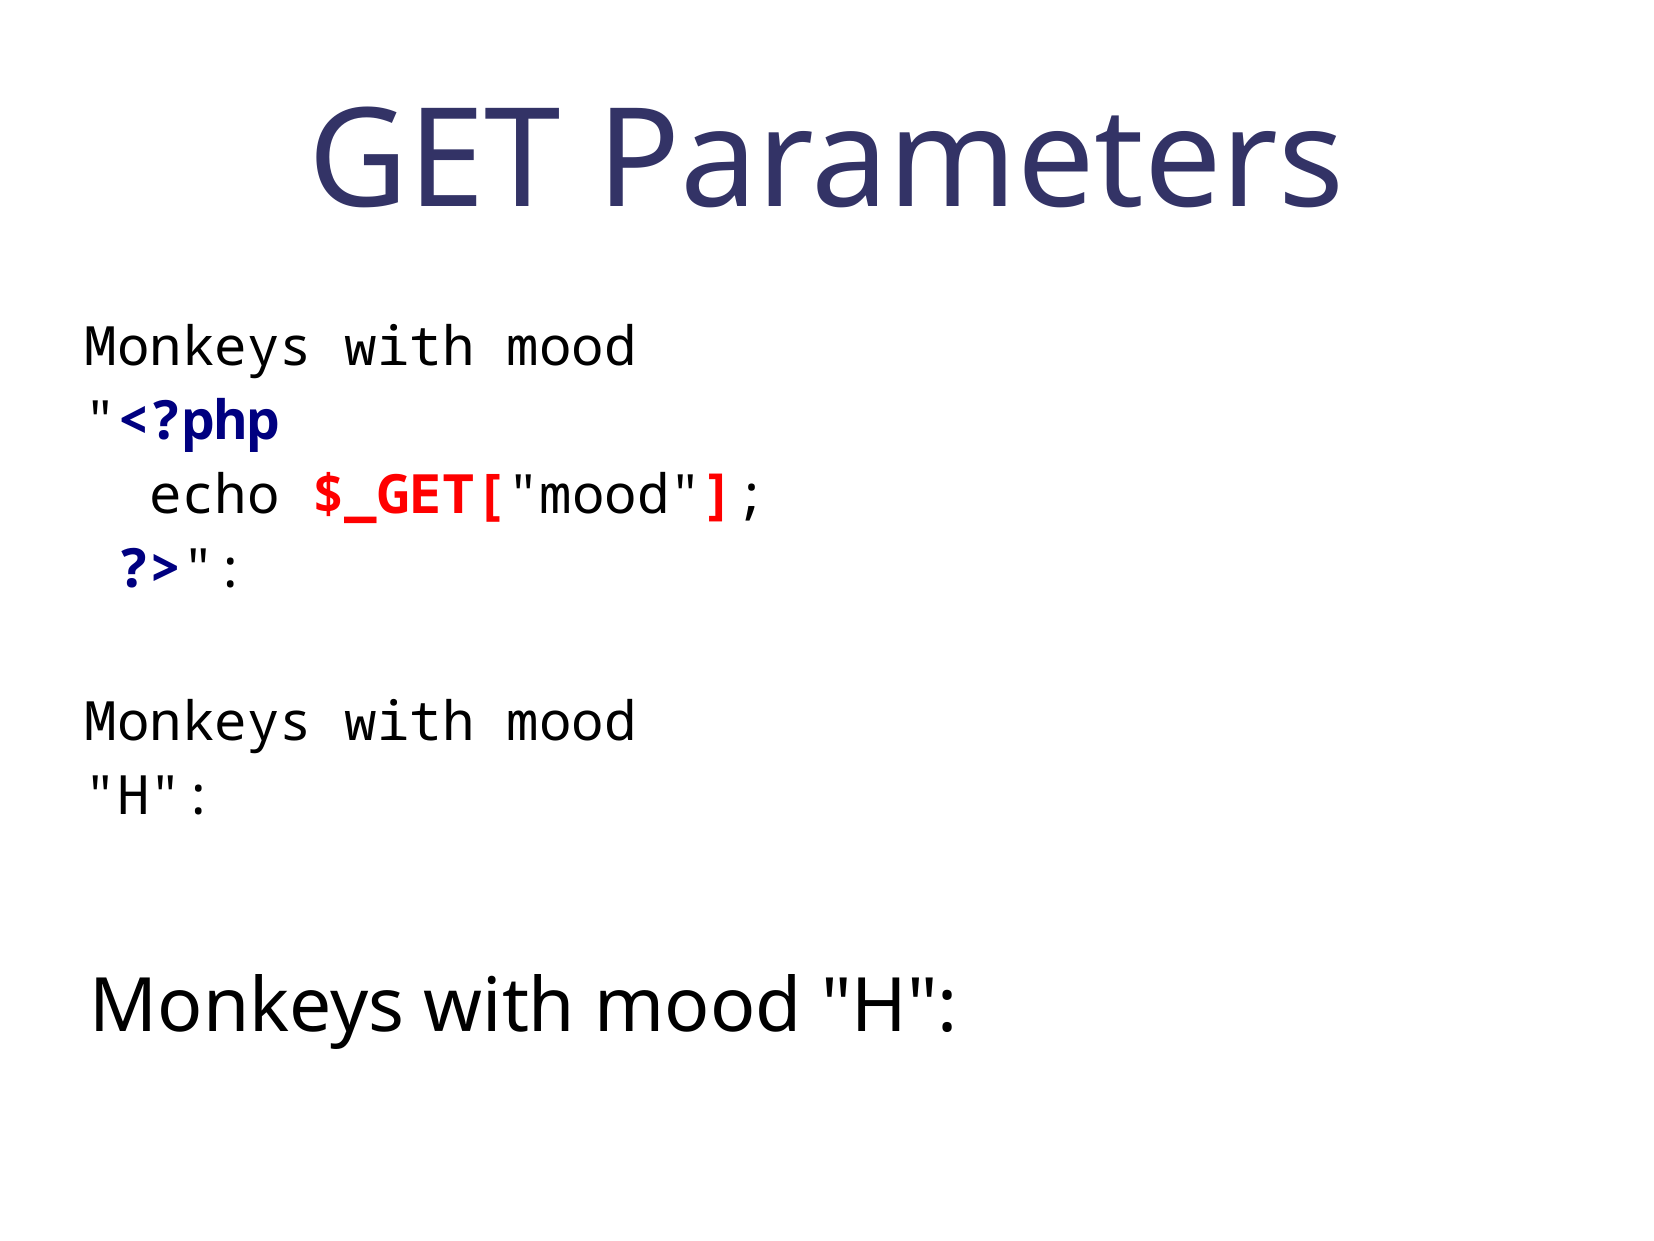

# GET Parameters
 Monkeys with mood
 "<?php
 echo $_GET["mood"];
 ?>":
 Monkeys with mood
 "H":
Monkeys with mood "H":